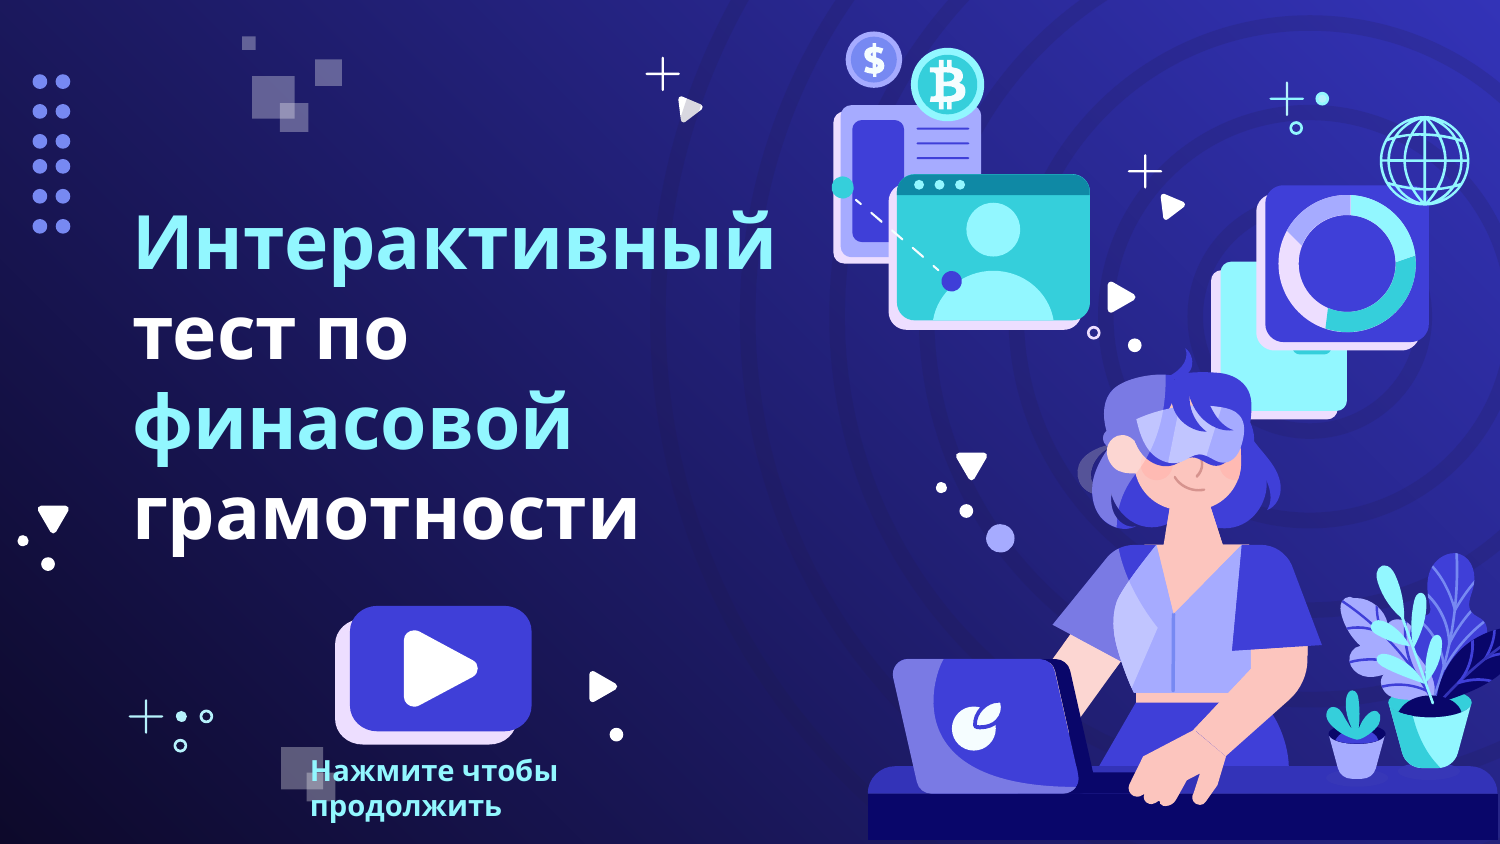

# Интерактивный тест по финасовой грамотности
Нажмите чтобы продолжить